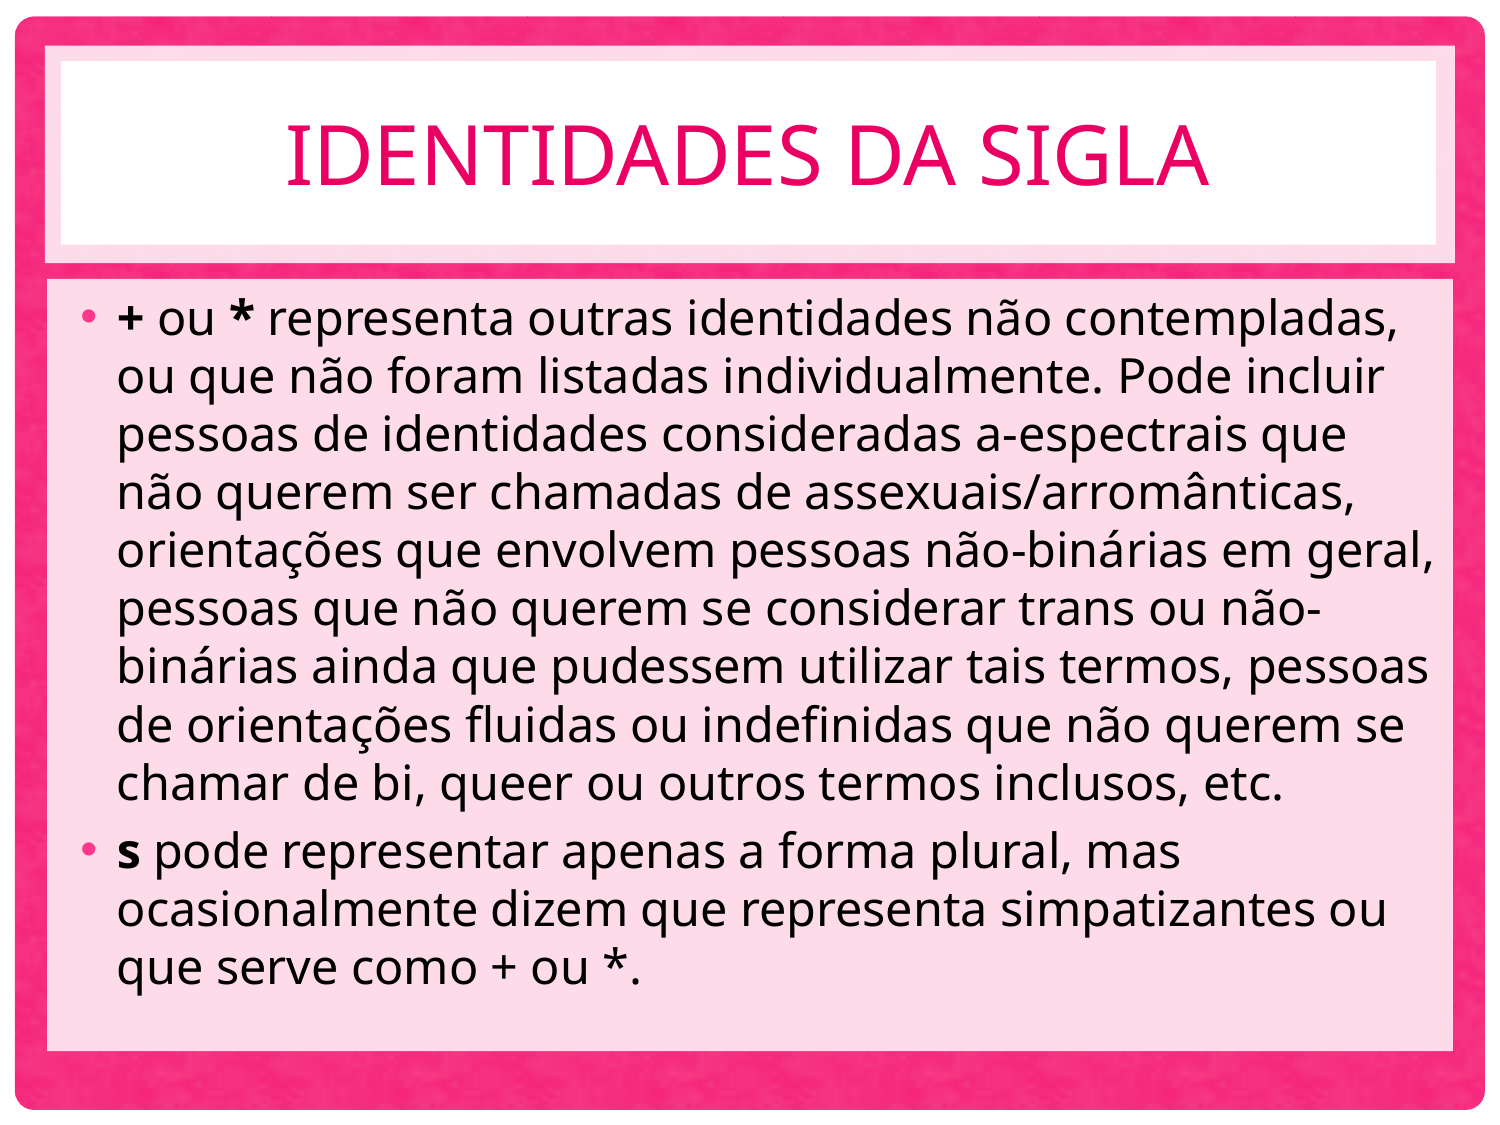

# Identidades da sigla
+ ou * representa outras identidades não contempladas, ou que não foram listadas individualmente. Pode incluir pessoas de identidades consideradas a-espectrais que não querem ser chamadas de assexuais/arromânticas, orientações que envolvem pessoas não-binárias em geral, pessoas que não querem se considerar trans ou não-binárias ainda que pudessem utilizar tais termos, pessoas de orientações fluidas ou indefinidas que não querem se chamar de bi, queer ou outros termos inclusos, etc.
s pode representar apenas a forma plural, mas ocasionalmente dizem que representa simpatizantes ou que serve como + ou *.